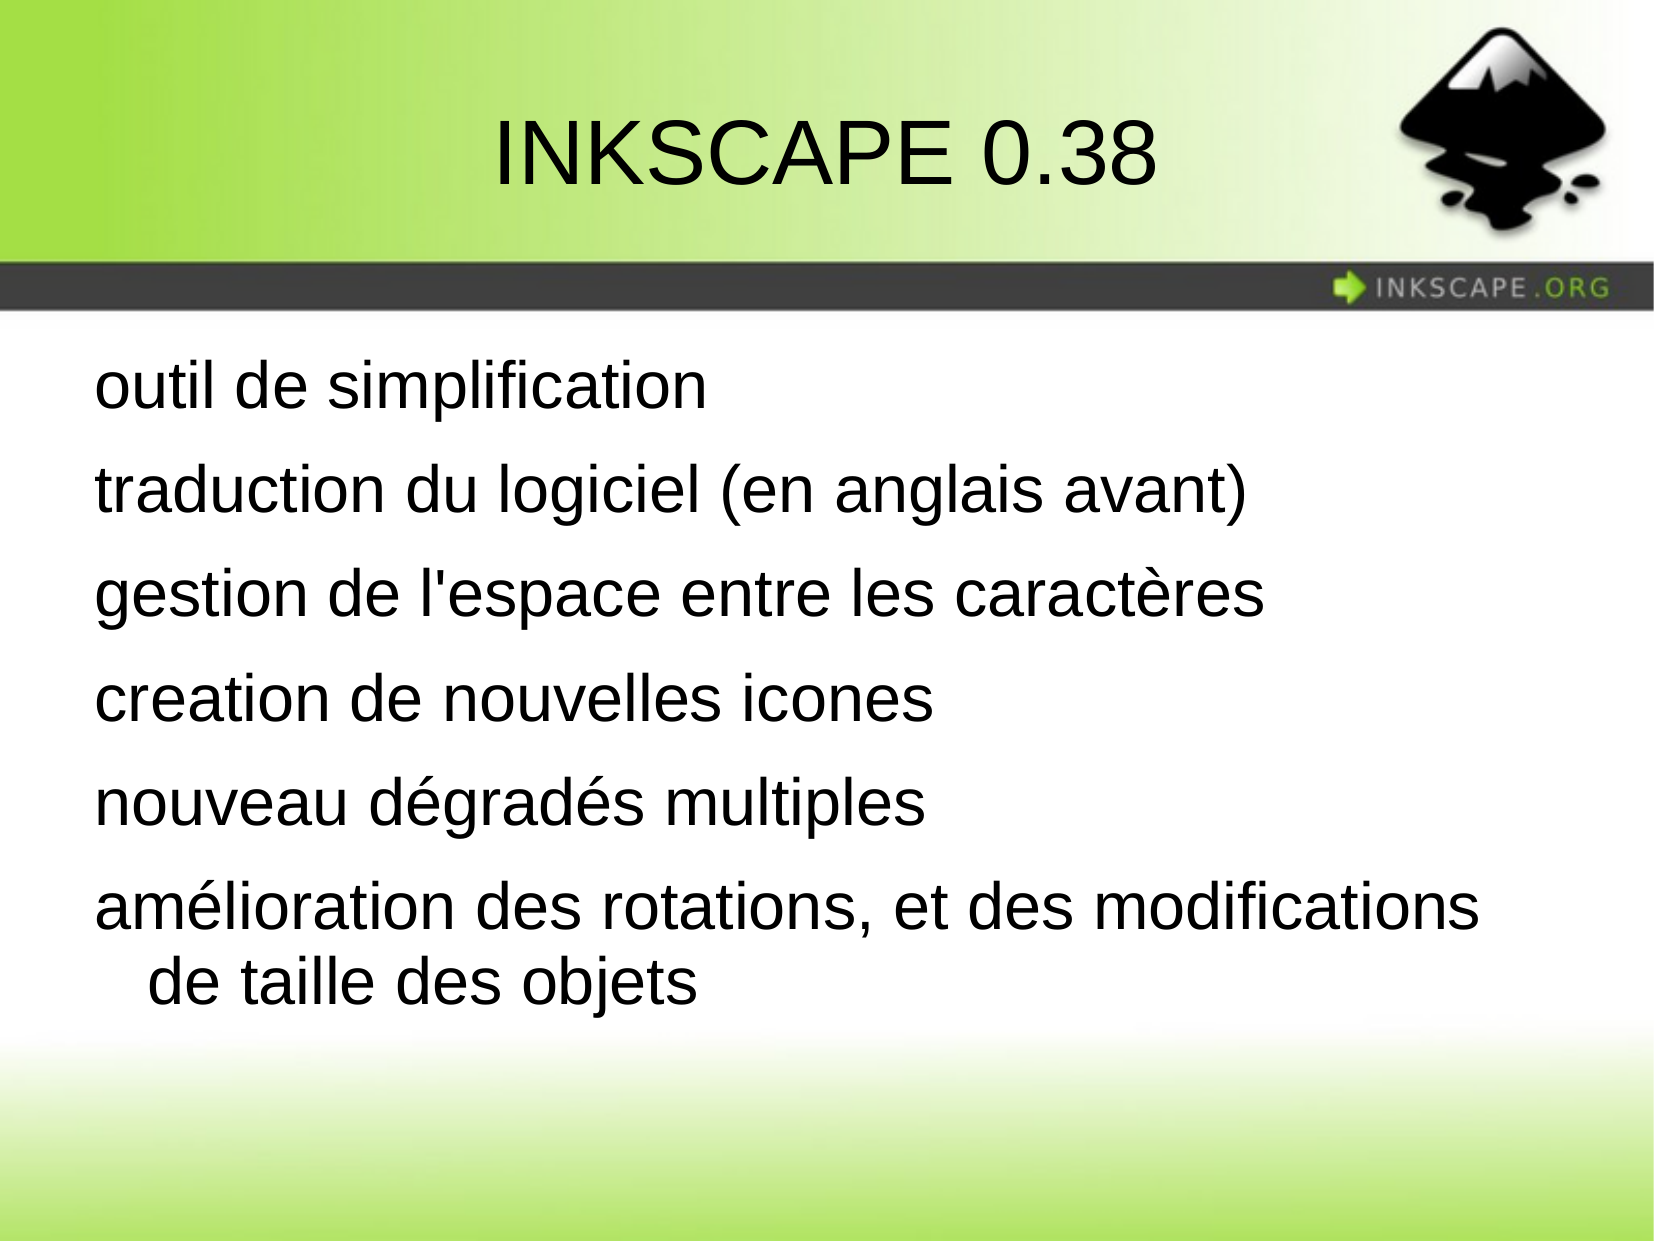

# INKSCAPE 0.38
outil de simplification
traduction du logiciel (en anglais avant)
gestion de l'espace entre les caractères
creation de nouvelles icones
nouveau dégradés multiples
amélioration des rotations, et des modifications de taille des objets